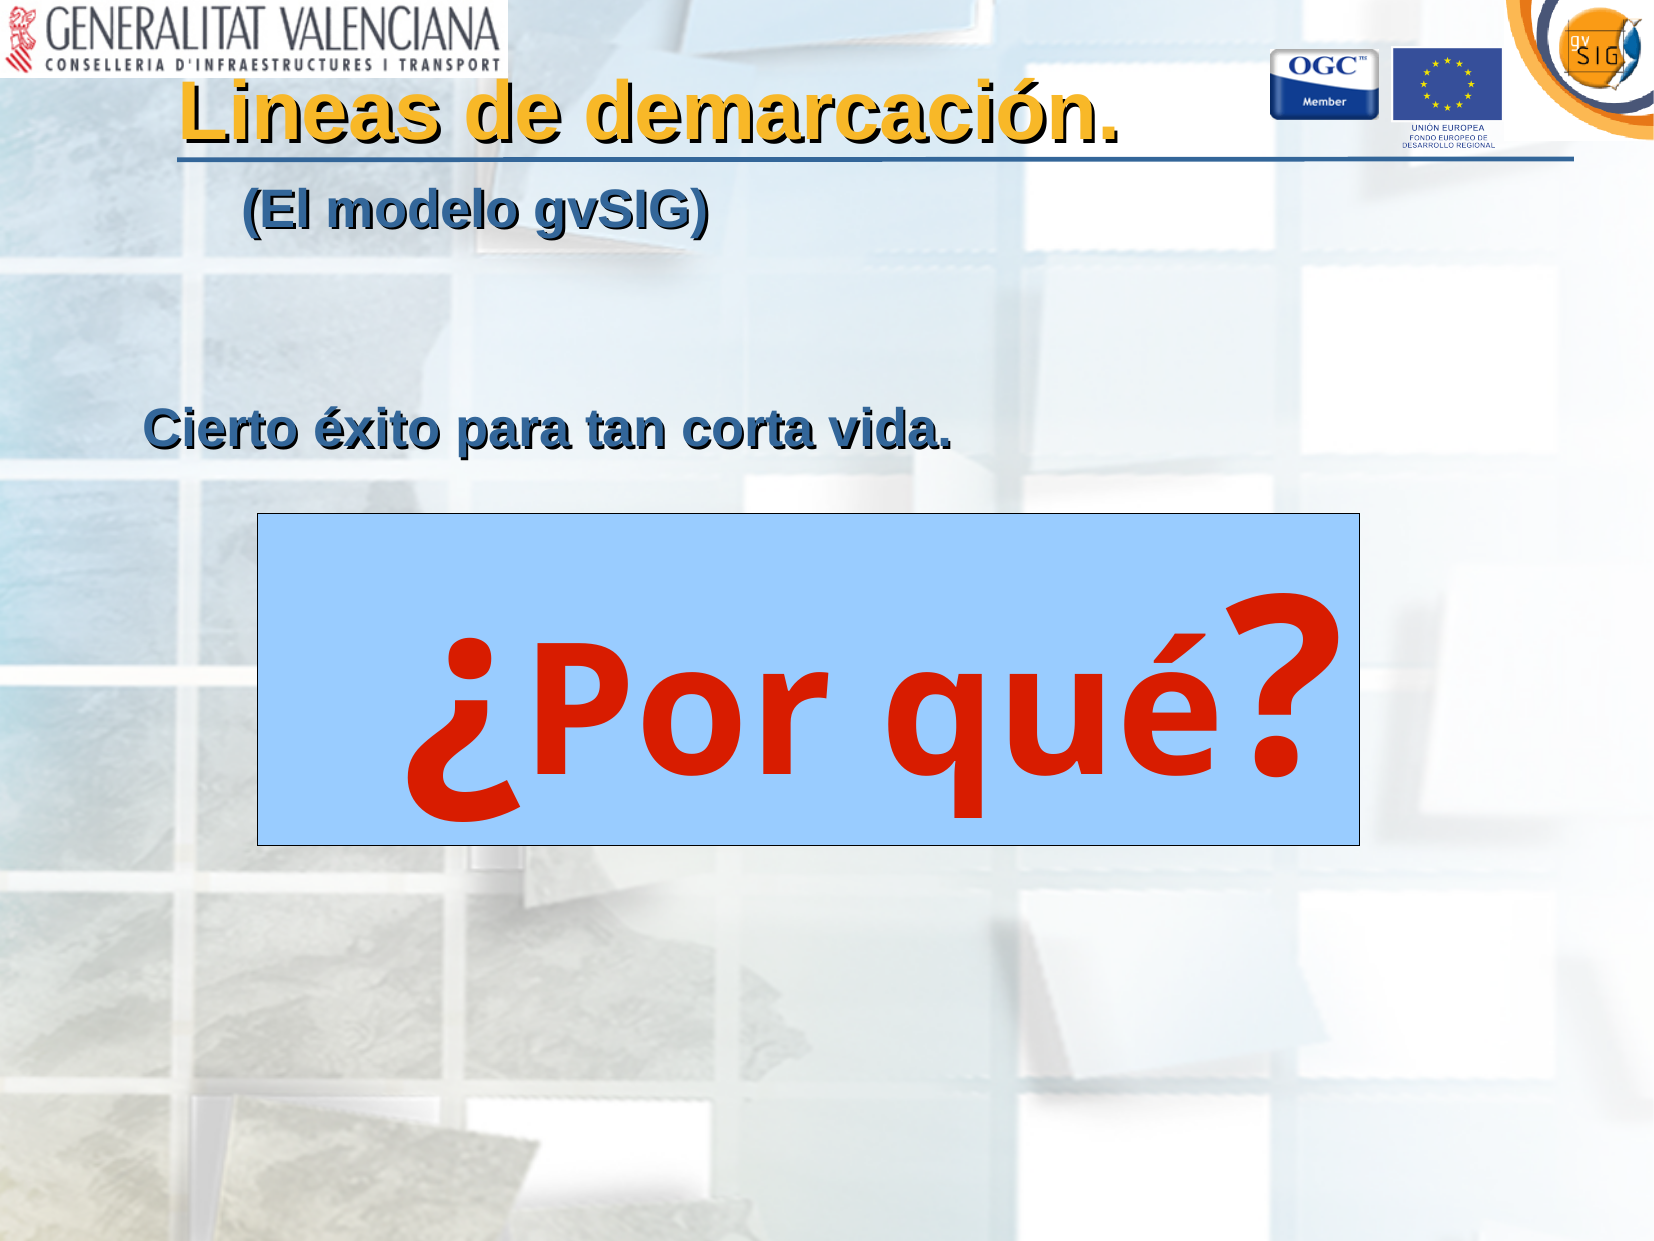

Lineas de demarcación.
(El modelo gvSIG)
Cierto éxito para tan corta vida.
 ¿Por qué?